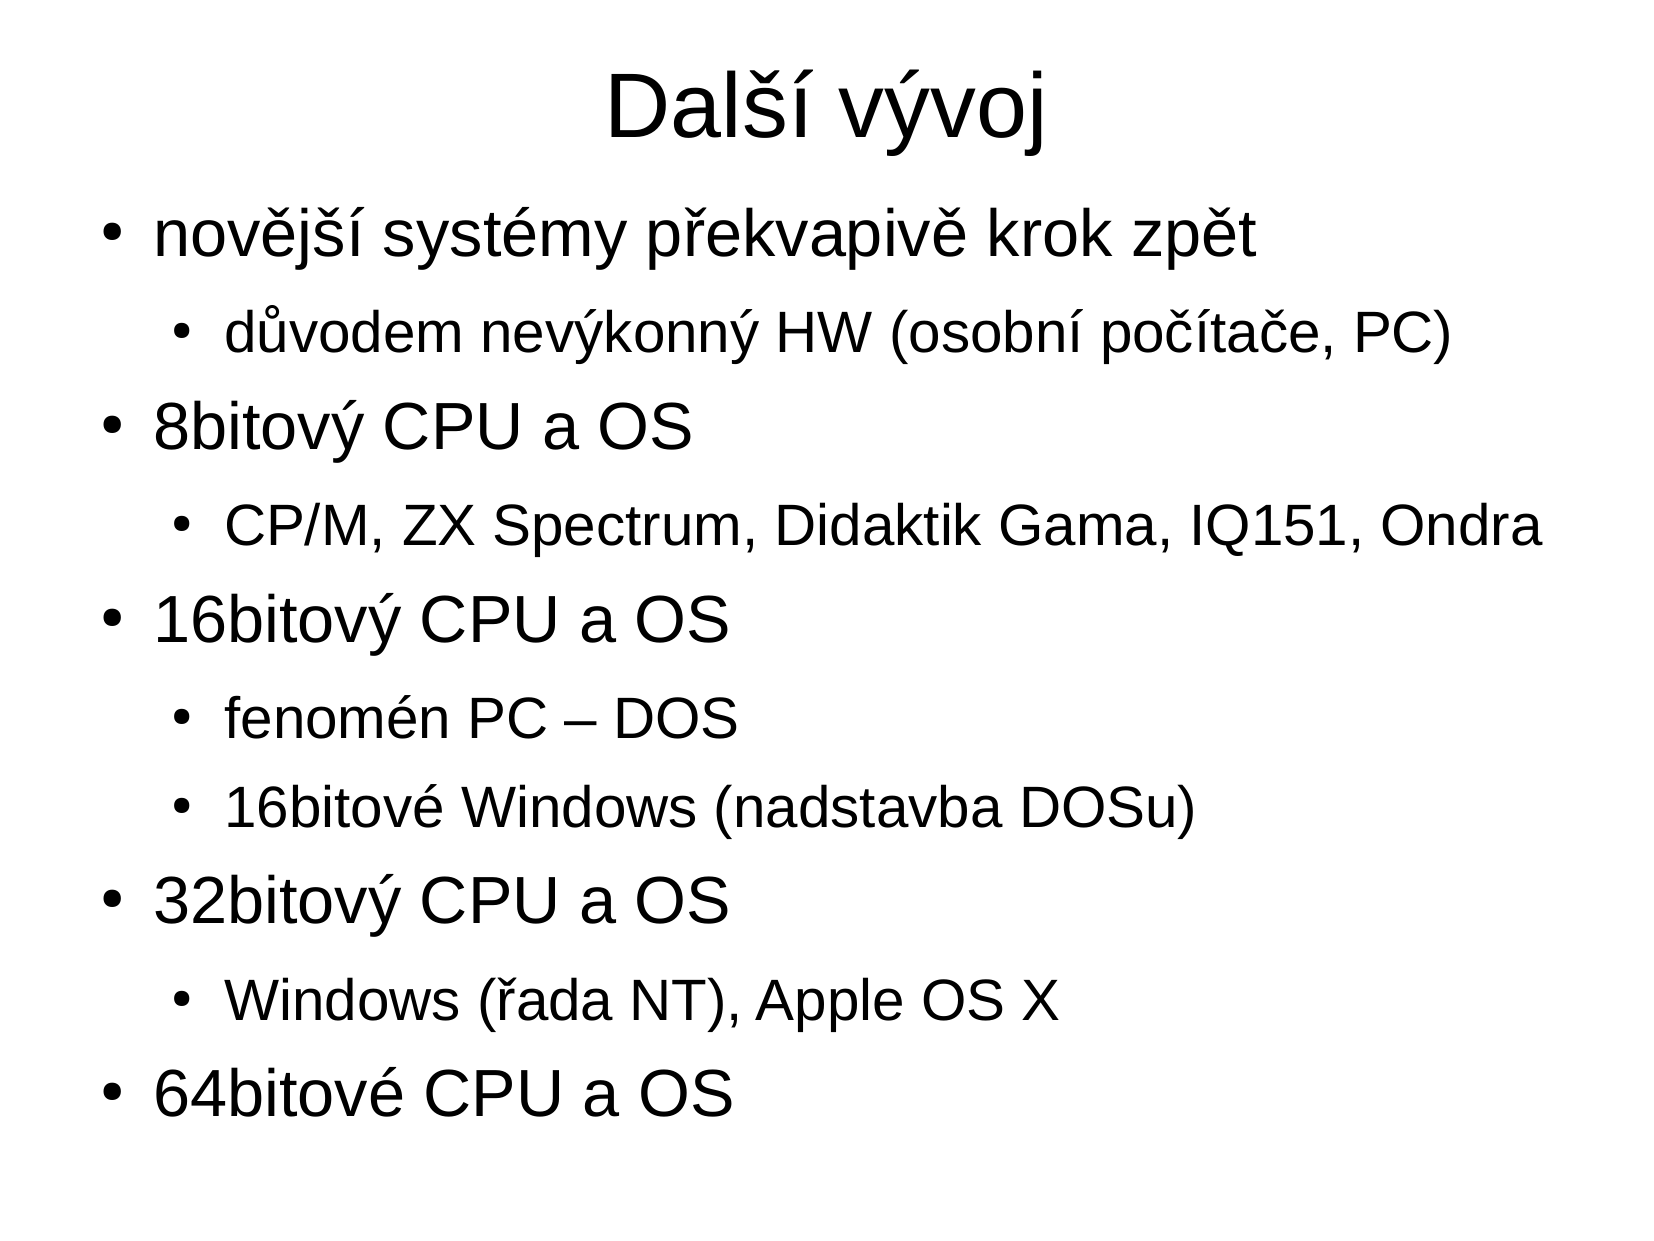

# Další vývoj
novější systémy překvapivě krok zpět
důvodem nevýkonný HW (osobní počítače, PC)
8bitový CPU a OS
CP/M, ZX Spectrum, Didaktik Gama, IQ151, Ondra
16bitový CPU a OS
fenomén PC – DOS
16bitové Windows (nadstavba DOSu)
32bitový CPU a OS
Windows (řada NT), Apple OS X
64bitové CPU a OS